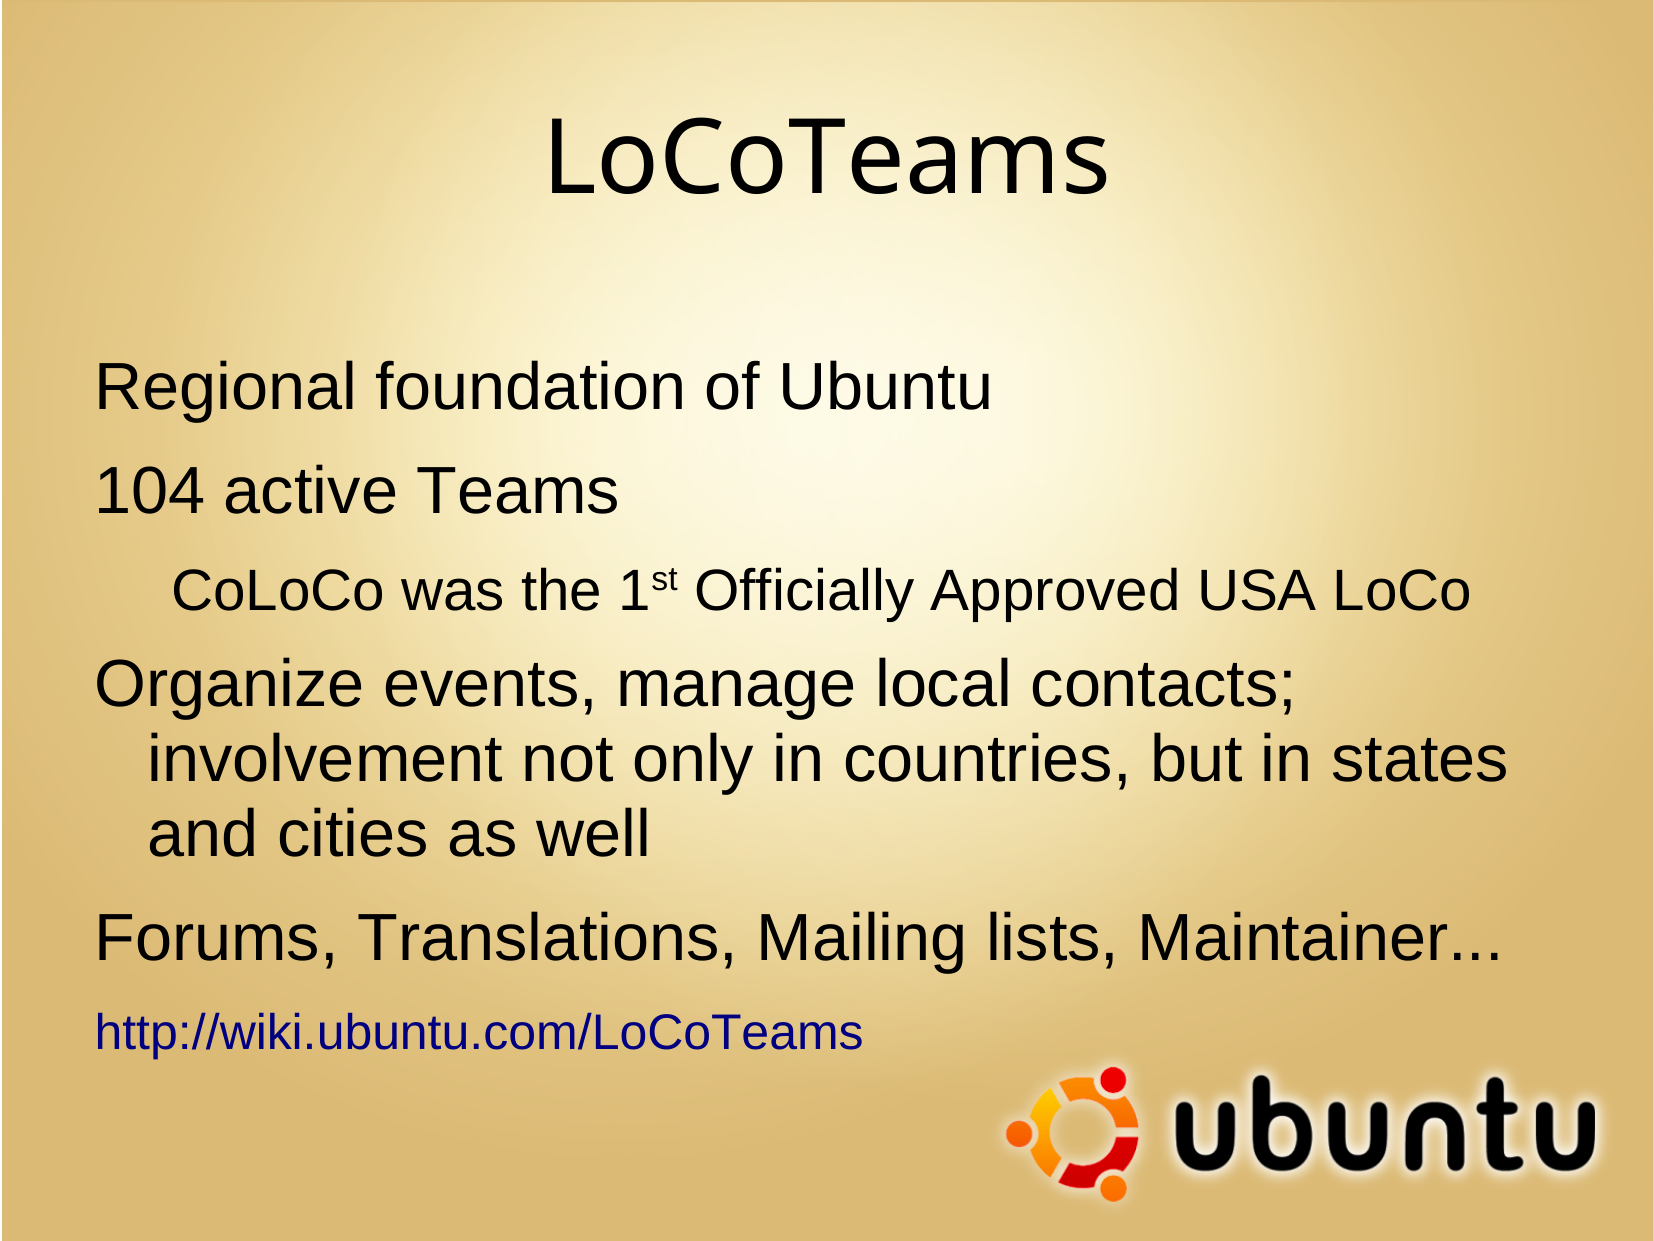

# LoCoTeams
Regional foundation of Ubuntu
104 active Teams
CoLoCo was the 1st Officially Approved USA LoCo
Organize events, manage local contacts; involvement not only in countries, but in states and cities as well
Forums, Translations, Mailing lists, Maintainer...
http://wiki.ubuntu.com/LoCoTeams